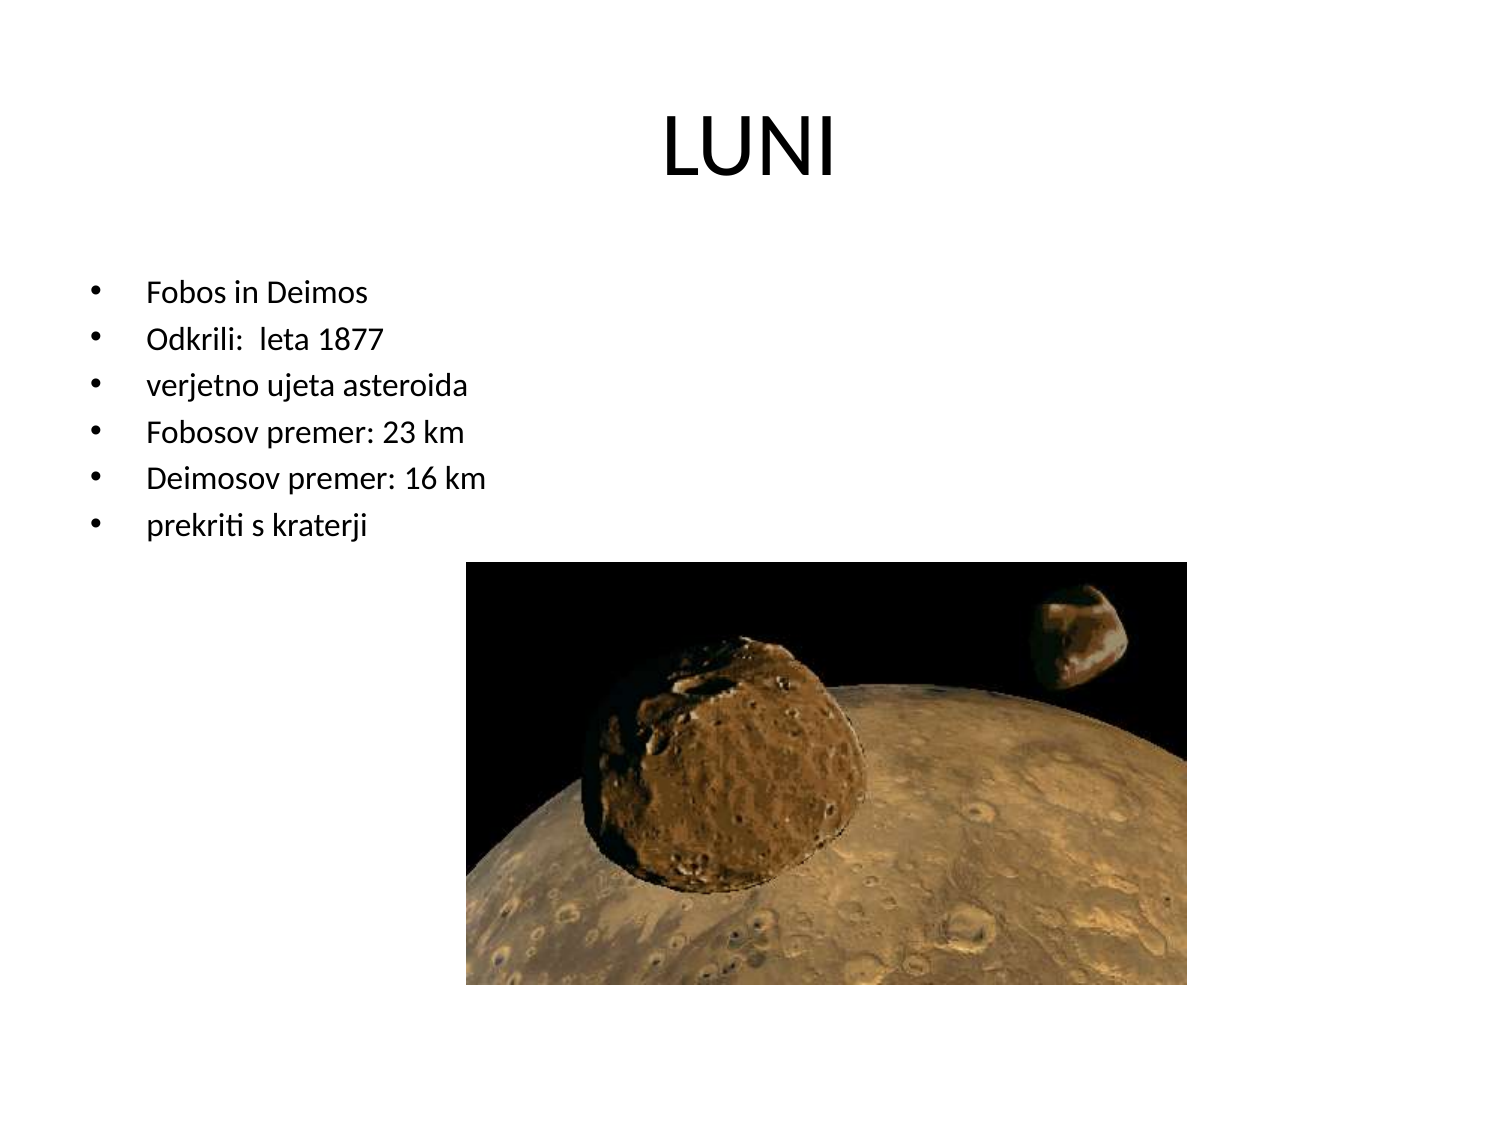

# LUNI
Fobos in Deimos
Odkrili: leta 1877
verjetno ujeta asteroida
Fobosov premer: 23 km
Deimosov premer: 16 km
prekriti s kraterji